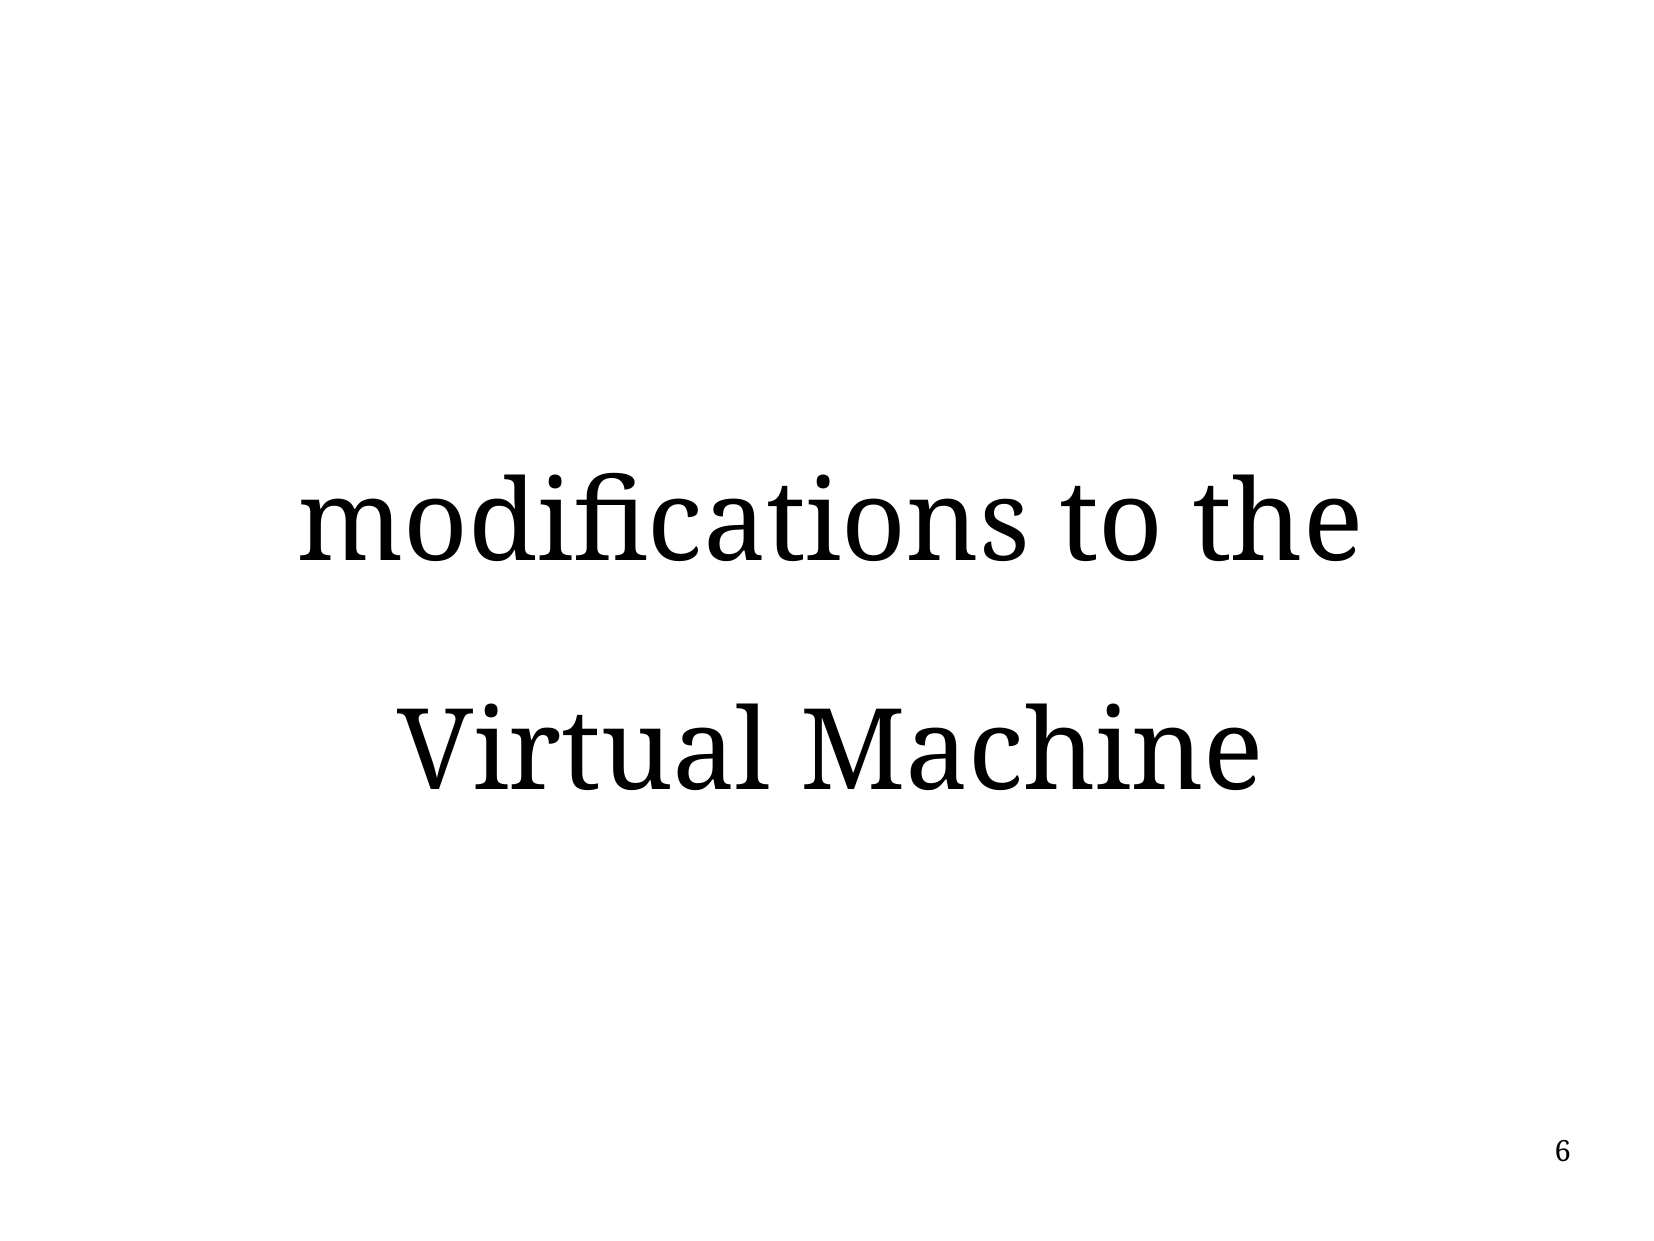

# modifications to the
Virtual Machine
6